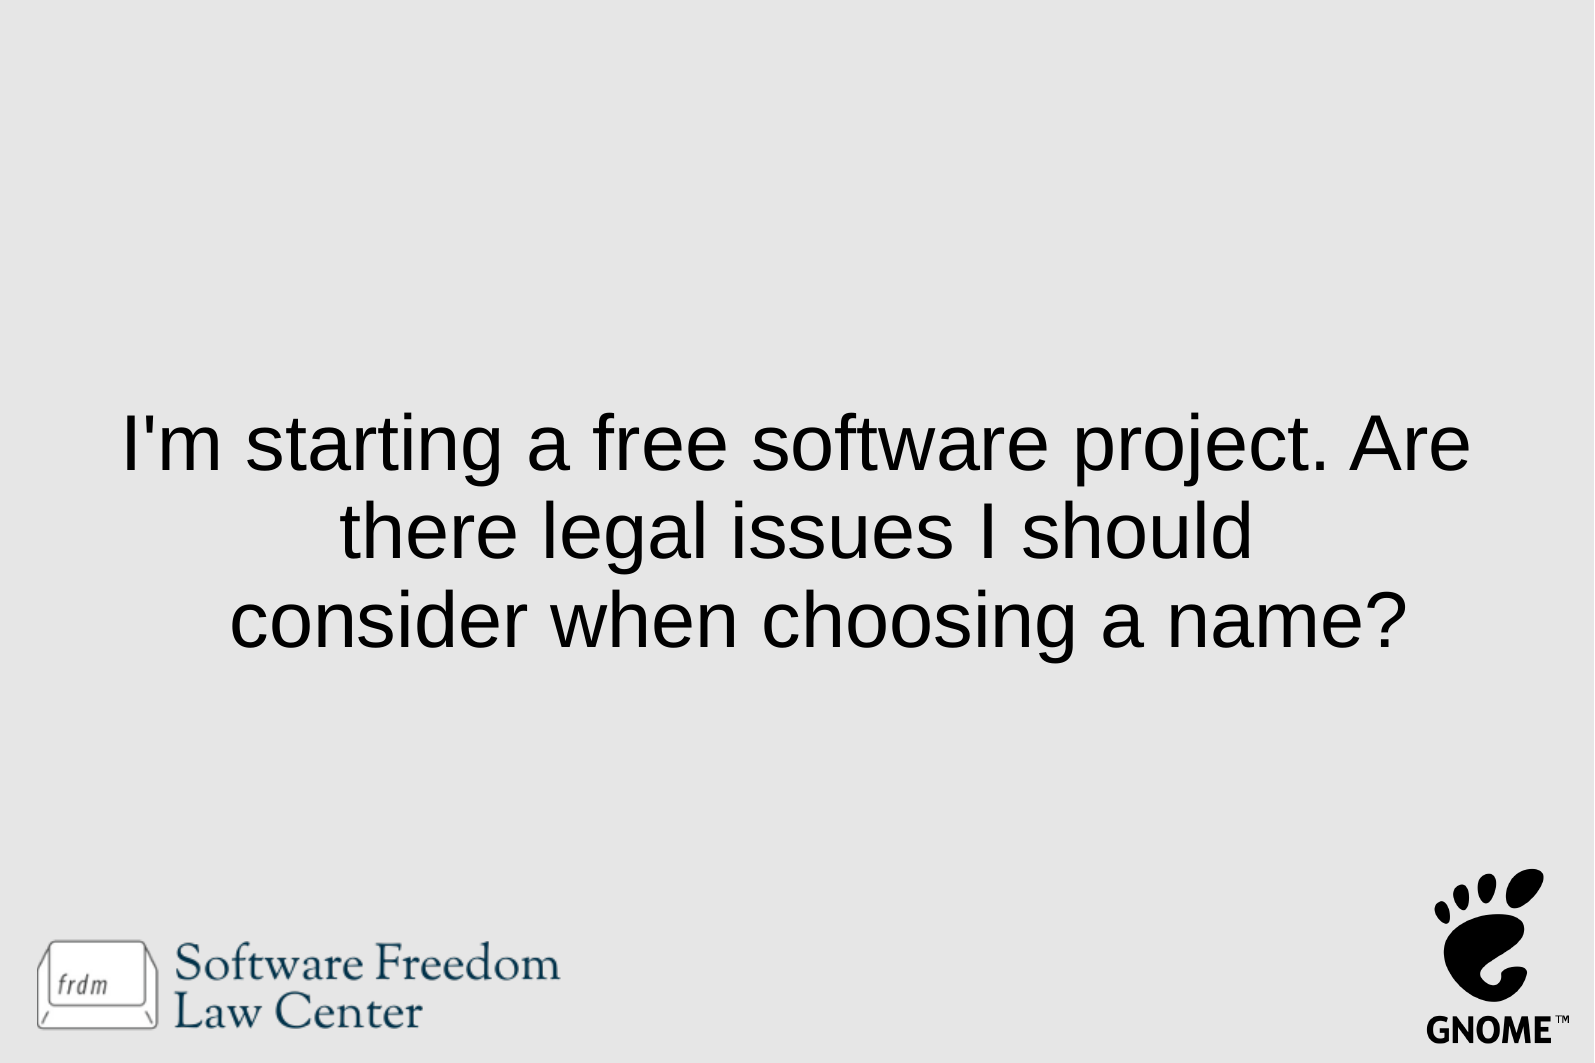

# I'm starting a free software project. Are there legal issues I should consider when choosing a name?